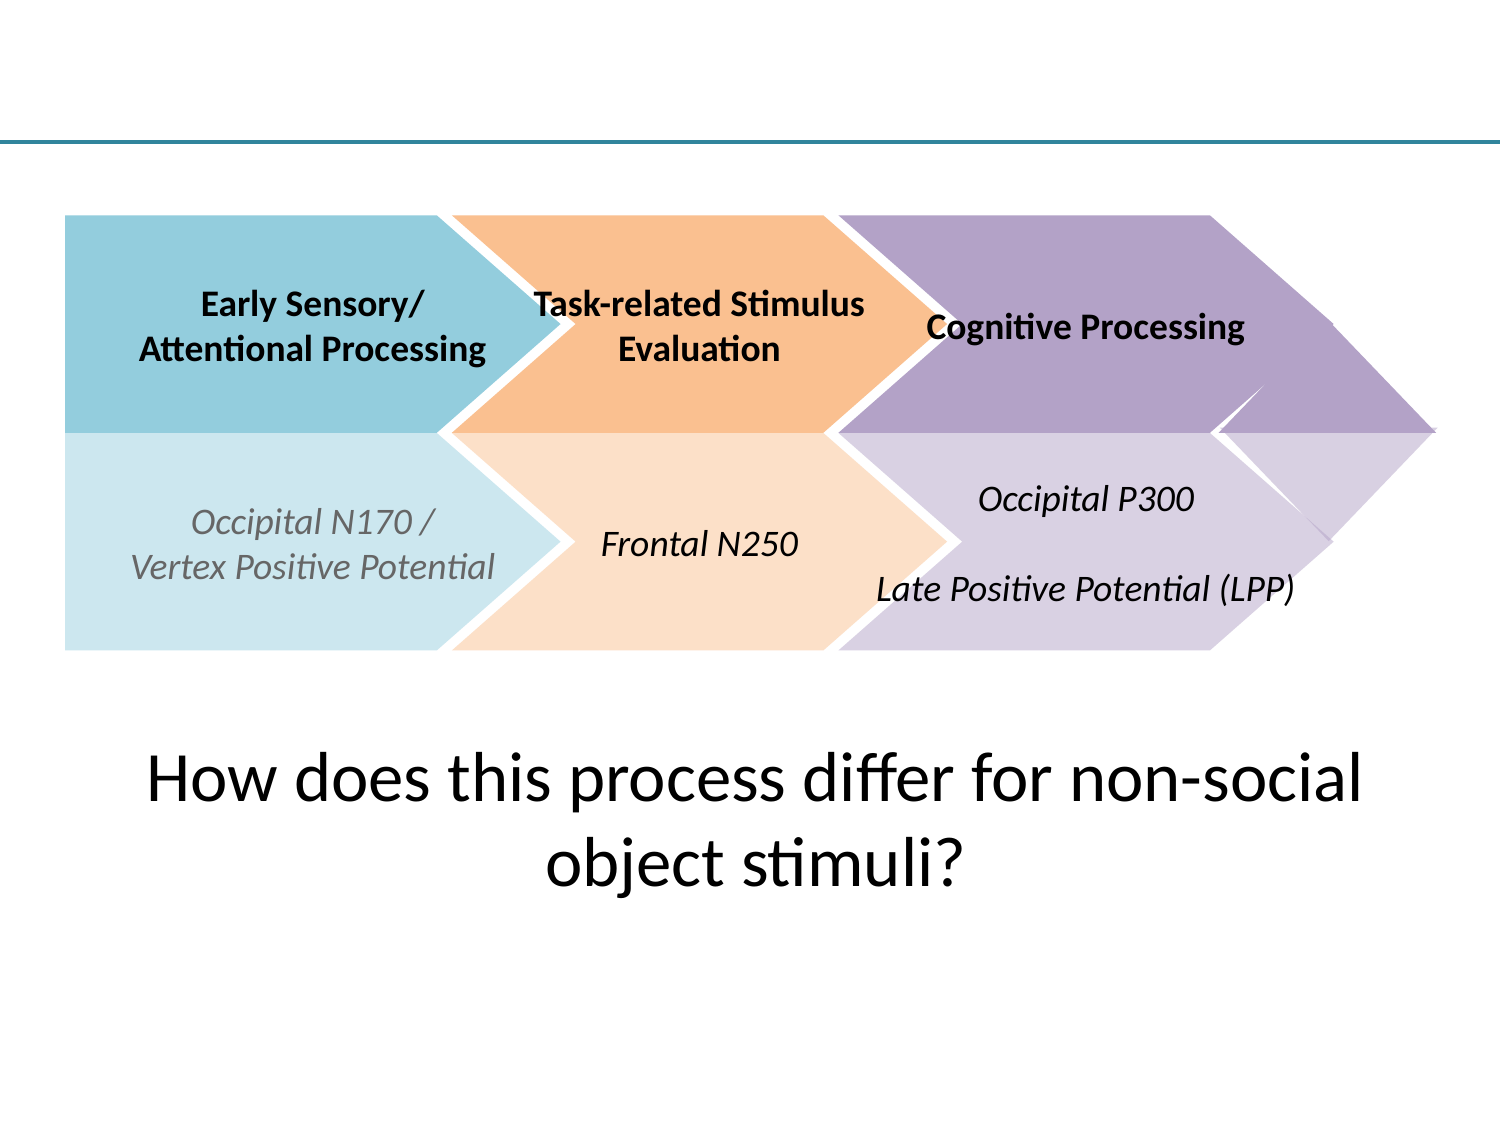

Early Sensory/
Attentional Processing
Task-related Stimulus Evaluation
Cognitive Processing
Occipital P300
Late Positive Potential (LPP)
Occipital N170 /
Vertex Positive Potential
Frontal N250
# How does this process differ for non-social object stimuli?